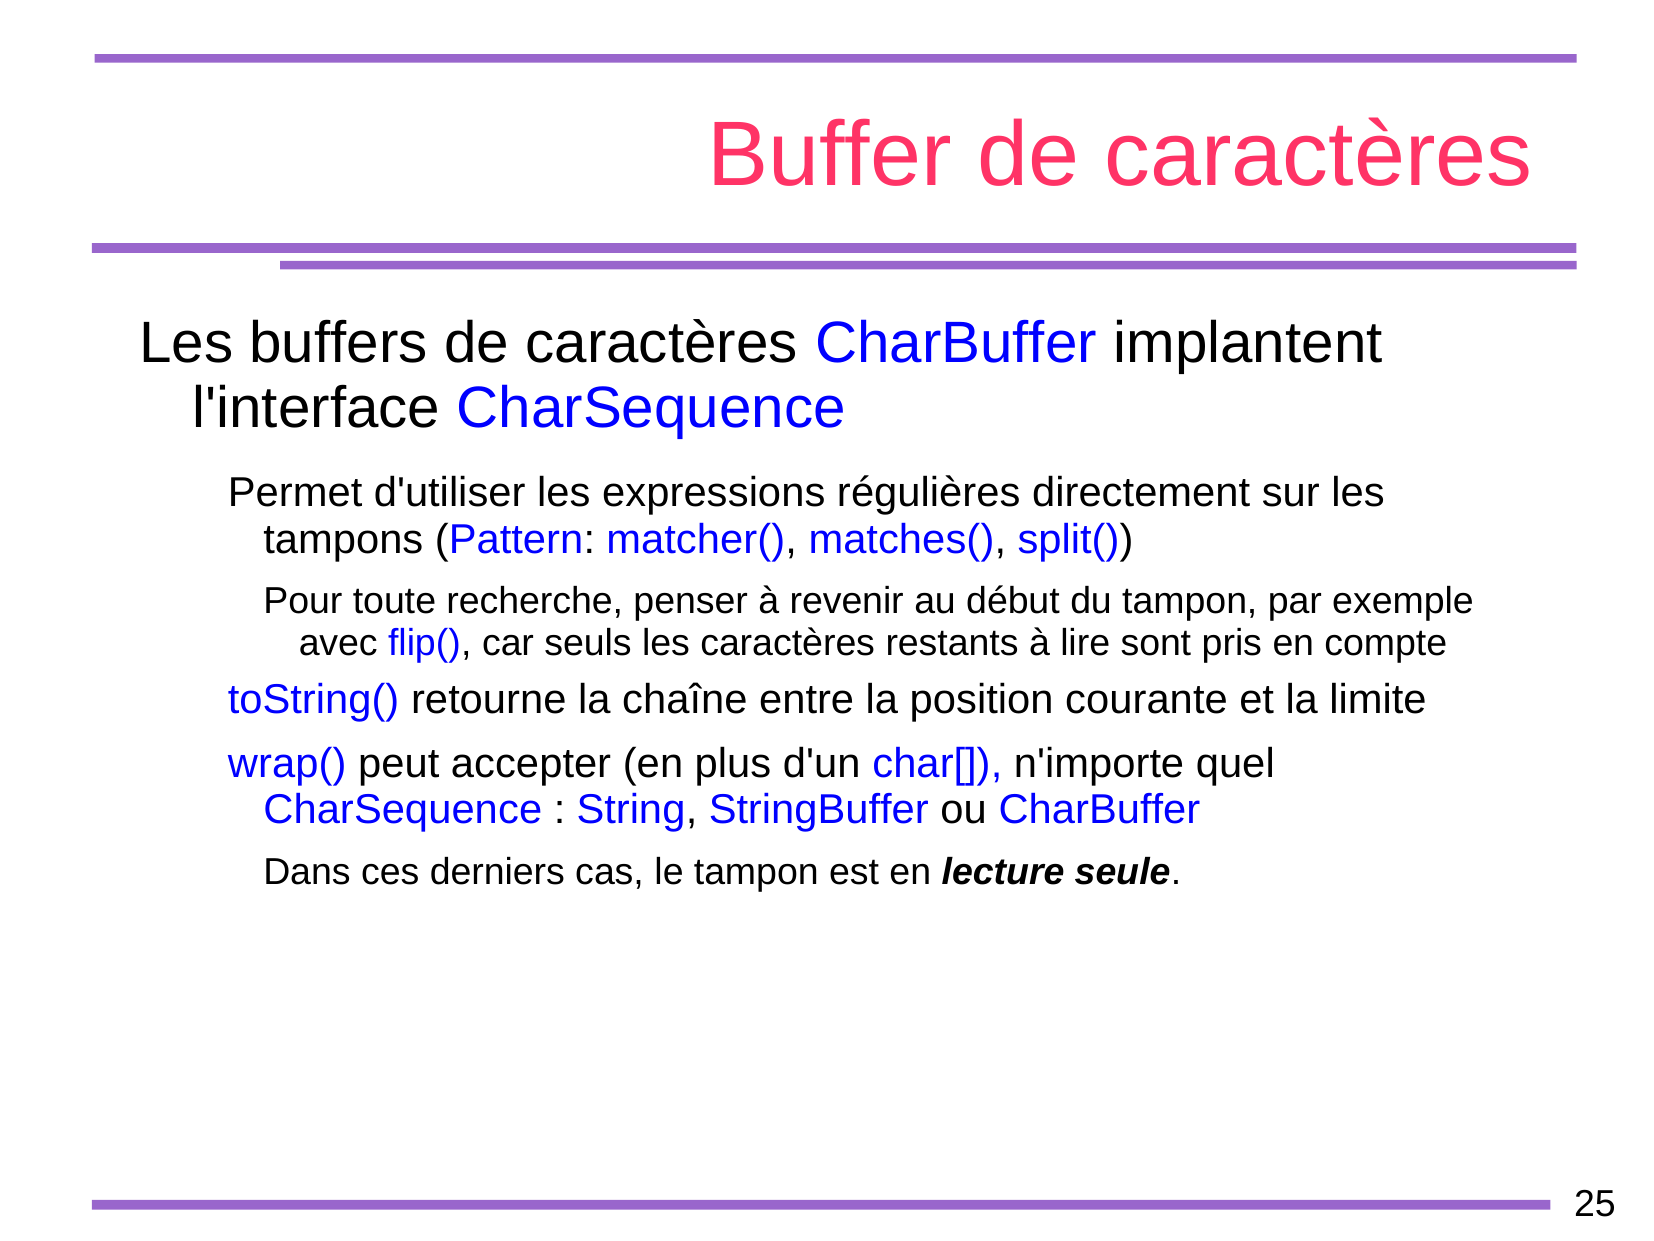

# Buffer de caractères
Les buffers de caractères CharBuffer implantent l'interface CharSequence
Permet d'utiliser les expressions régulières directement sur les tampons (Pattern: matcher(), matches(), split())
Pour toute recherche, penser à revenir au début du tampon, par exemple avec flip(), car seuls les caractères restants à lire sont pris en compte
toString() retourne la chaîne entre la position courante et la limite
wrap() peut accepter (en plus d'un char[]), n'importe quel CharSequence : String, StringBuffer ou CharBuffer
Dans ces derniers cas, le tampon est en lecture seule.